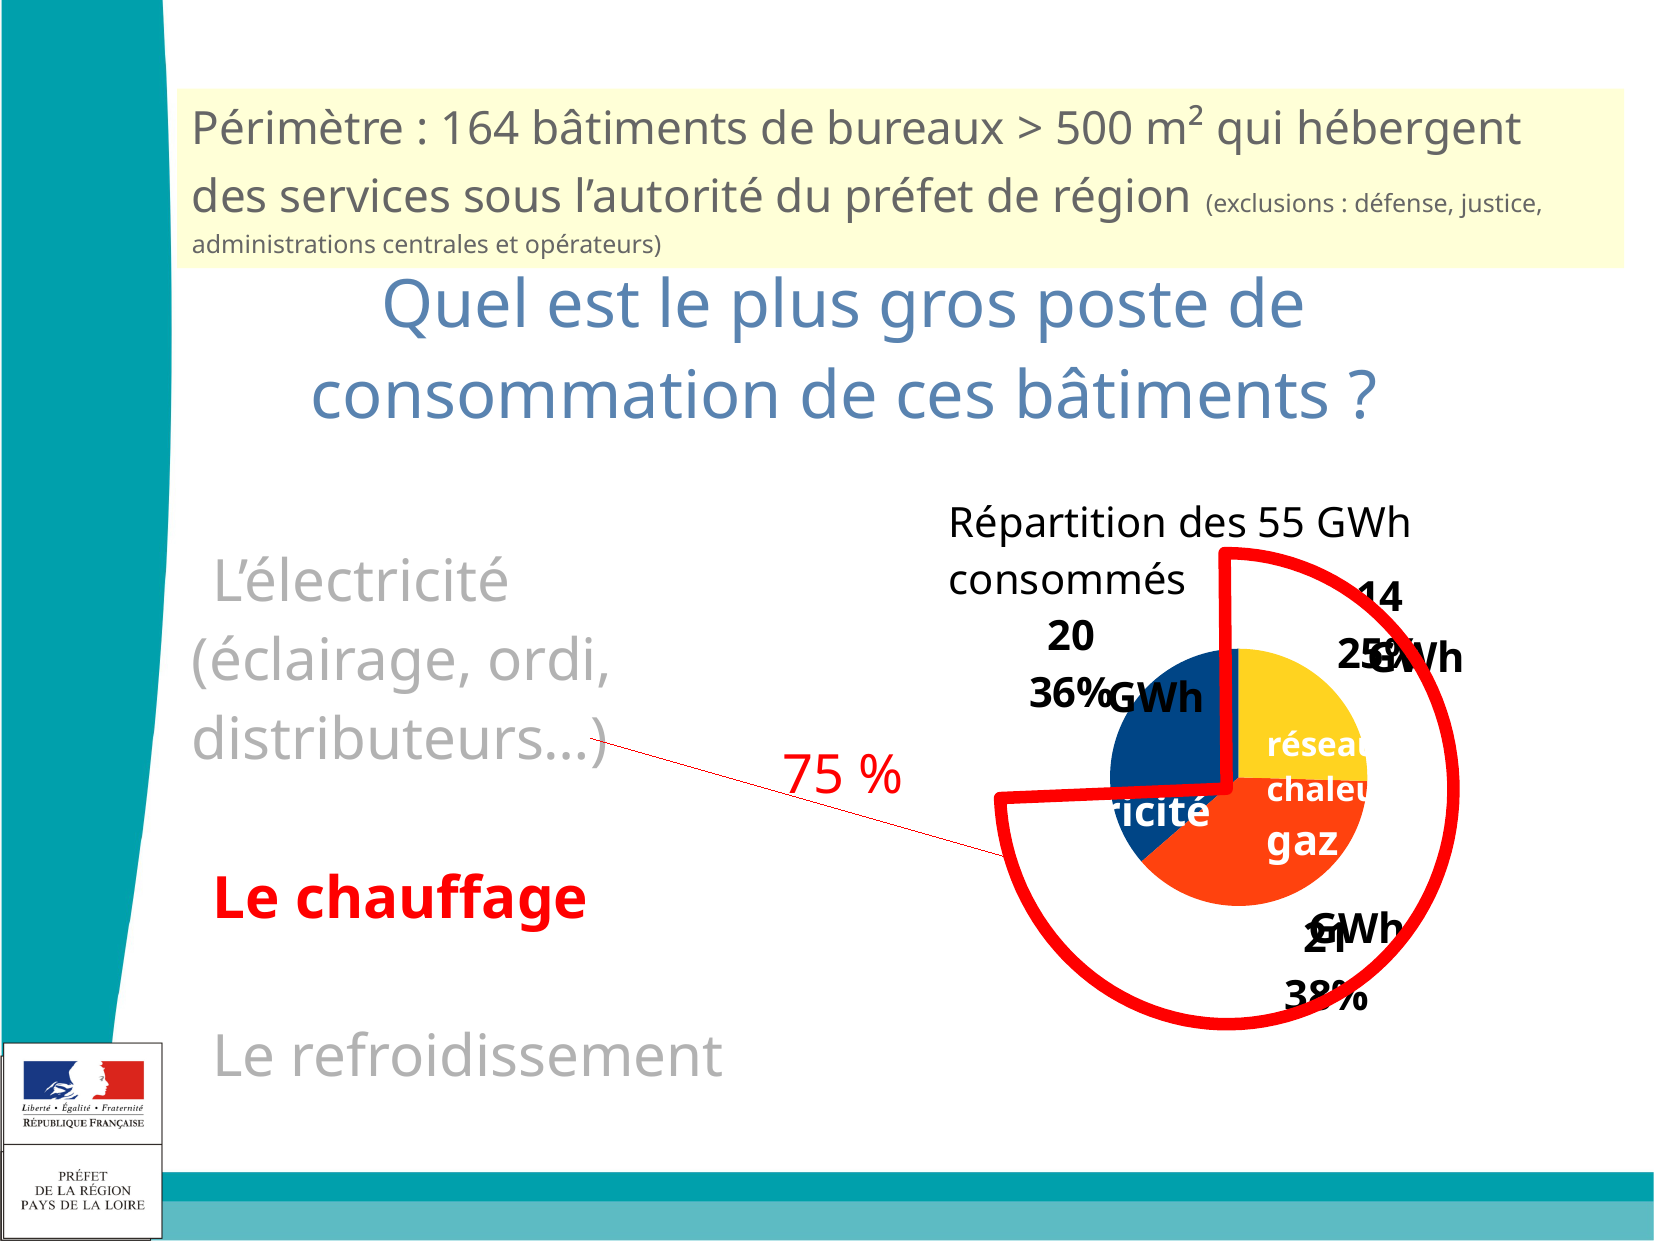

Périmètre : 164 bâtiments de bureaux > 500 m² qui hébergent des services sous l’autorité du préfet de région (exclusions : défense, justice, administrations centrales et opérateurs)
# Quel est le plus gros poste de consommation de ces bâtiments ?
Répartition des 55 GWh consommés
L’électricité (éclairage, ordi, distributeurs…)
Le chauffage
Le refroidissement
### Chart
| Category | |
|---|---|
| électricité | 20.0 |
| gaz | 21.0 |
| réseaux de chaleur | 14.0 |
GWh
GWh
réseaux de
chaleur
75 %
électricité
gaz
GWh